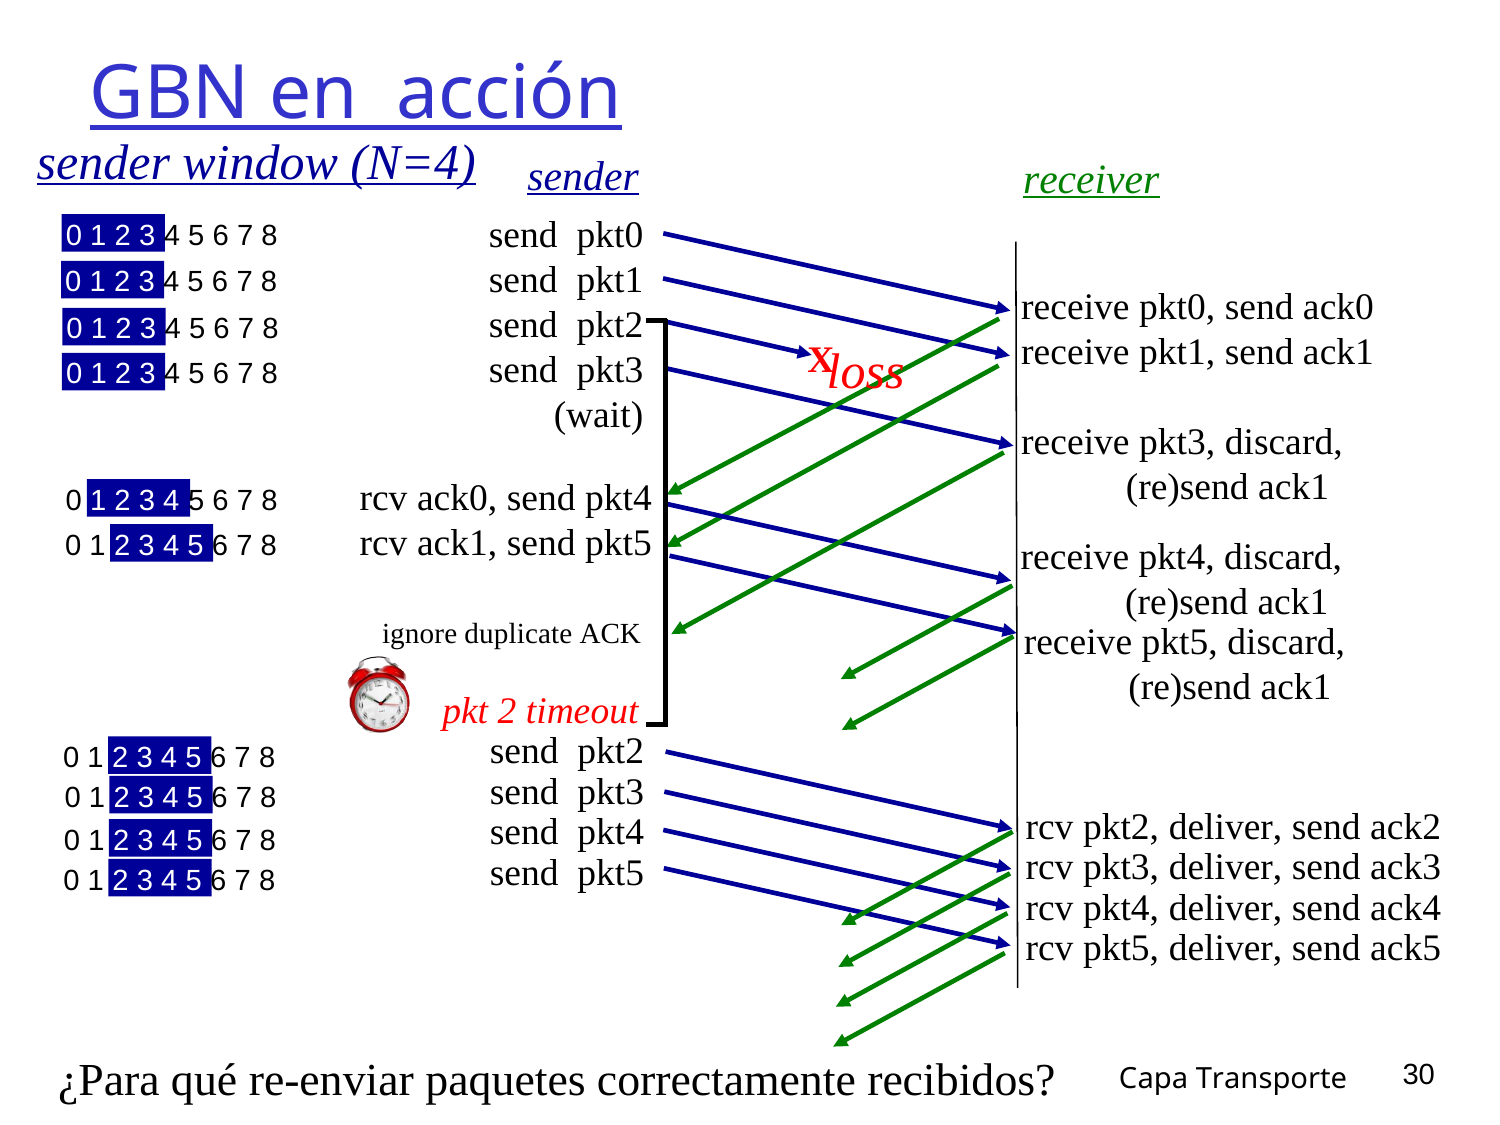

# GBN en acción
sender window (N=4)
sender
receiver
send pkt0
send pkt1
send pkt2
send pkt3
(wait)
0 1 2 3 4 5 6 7 8
0 1 2 3 4 5 6 7 8
receive pkt0, send ack0
receive pkt1, send ack1
receive pkt3, discard,
 (re)send ack1
0 1 2 3 4 5 6 7 8
X
loss
0 1 2 3 4 5 6 7 8
rcv ack0, send pkt4
rcv ack1, send pkt5
0 1 2 3 4 5 6 7 8
0 1 2 3 4 5 6 7 8
receive pkt4, discard,
 (re)send ack1
ignore duplicate ACK
receive pkt5, discard,
 (re)send ack1
pkt 2 timeout
send pkt2
send pkt3
send pkt4
send pkt5
0 1 2 3 4 5 6 7 8
0 1 2 3 4 5 6 7 8
rcv pkt2, deliver, send ack2
rcv pkt3, deliver, send ack3
rcv pkt4, deliver, send ack4
rcv pkt5, deliver, send ack5
0 1 2 3 4 5 6 7 8
0 1 2 3 4 5 6 7 8
¿Para qué re-enviar paquetes correctamente recibidos?
30